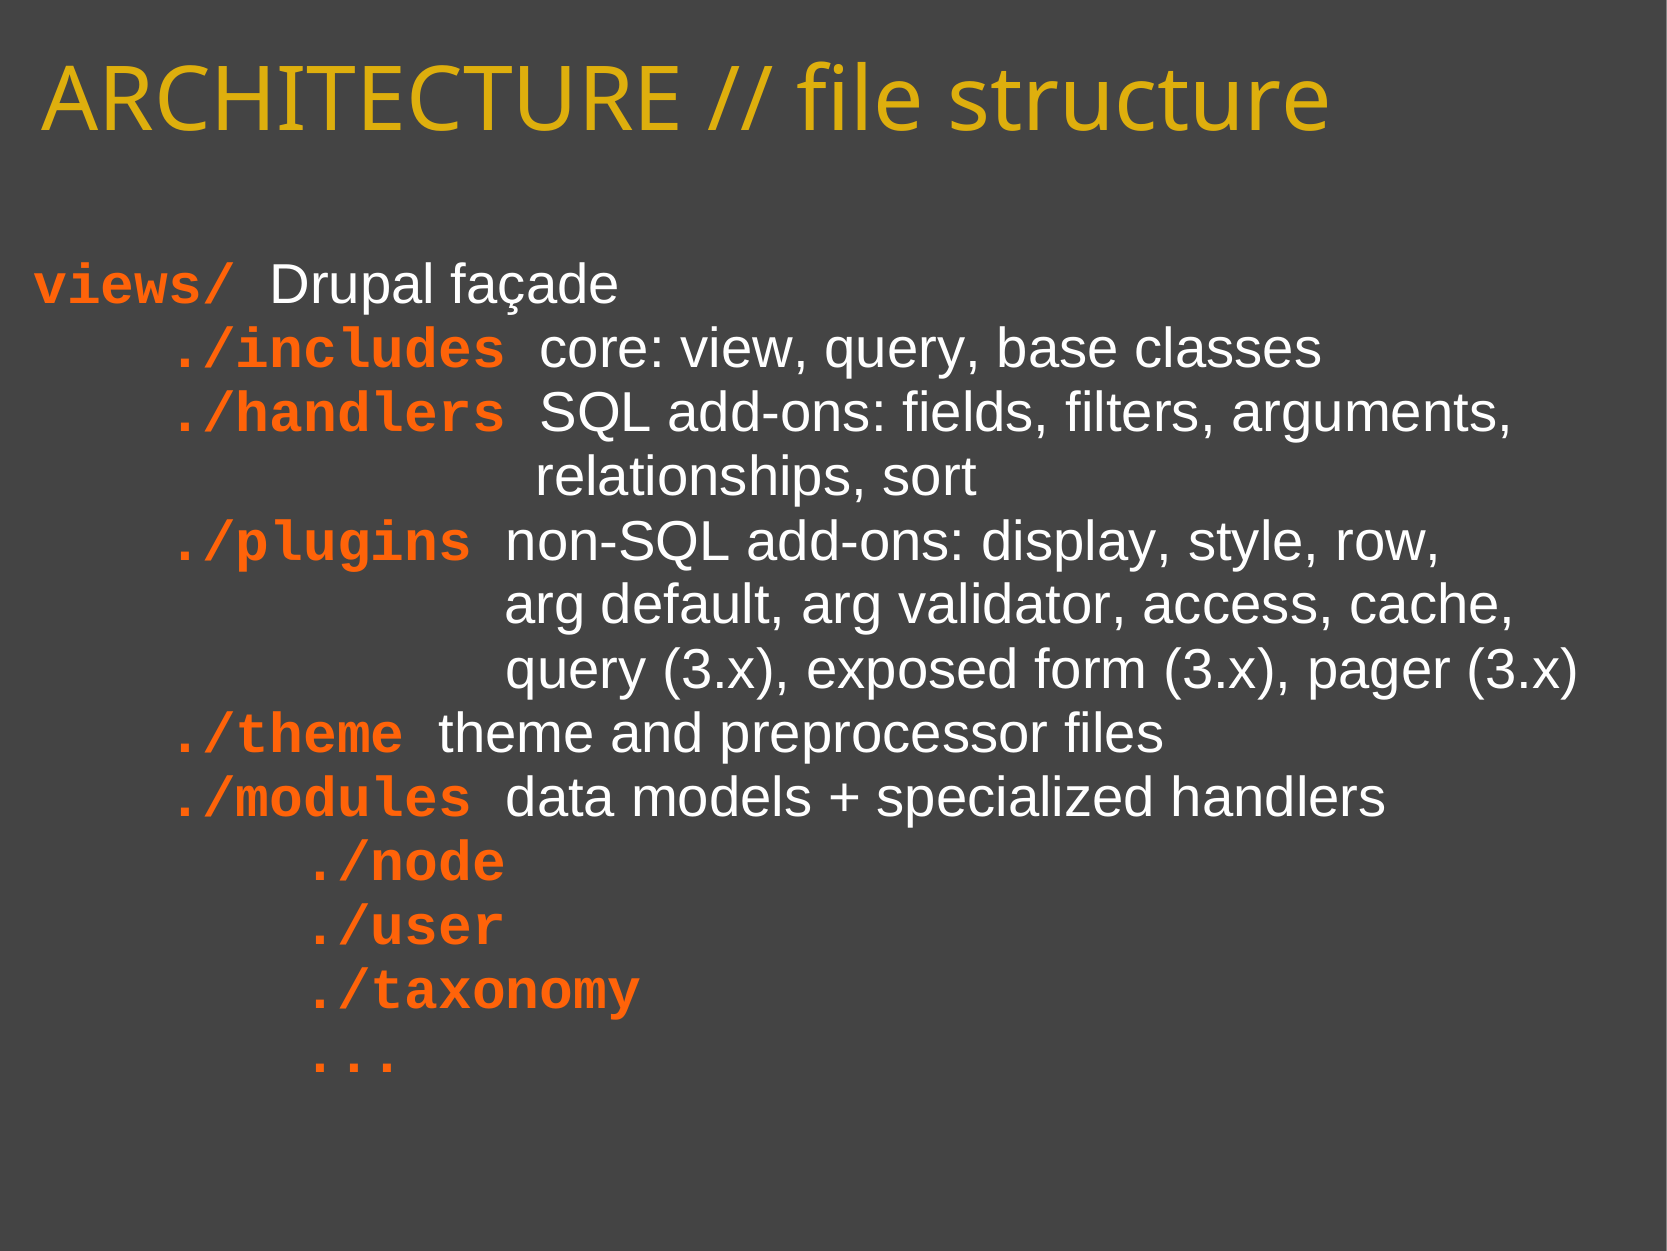

# ARCHITECTURE // file structure
views/ Drupal façade
    ./includes core: view, query, base classes
    ./handlers SQL add-ons: fields, filters, arguments,                                    relationships, sort
    ./plugins non-SQL add-ons: display, style, row,                                  arg default, arg validator, access, cache,
 query (3.x), exposed form (3.x), pager (3.x)
    ./theme theme and preprocessor files
    ./modules data models + specialized handlers
        ./node
        ./user
        ./taxonomy
 ...